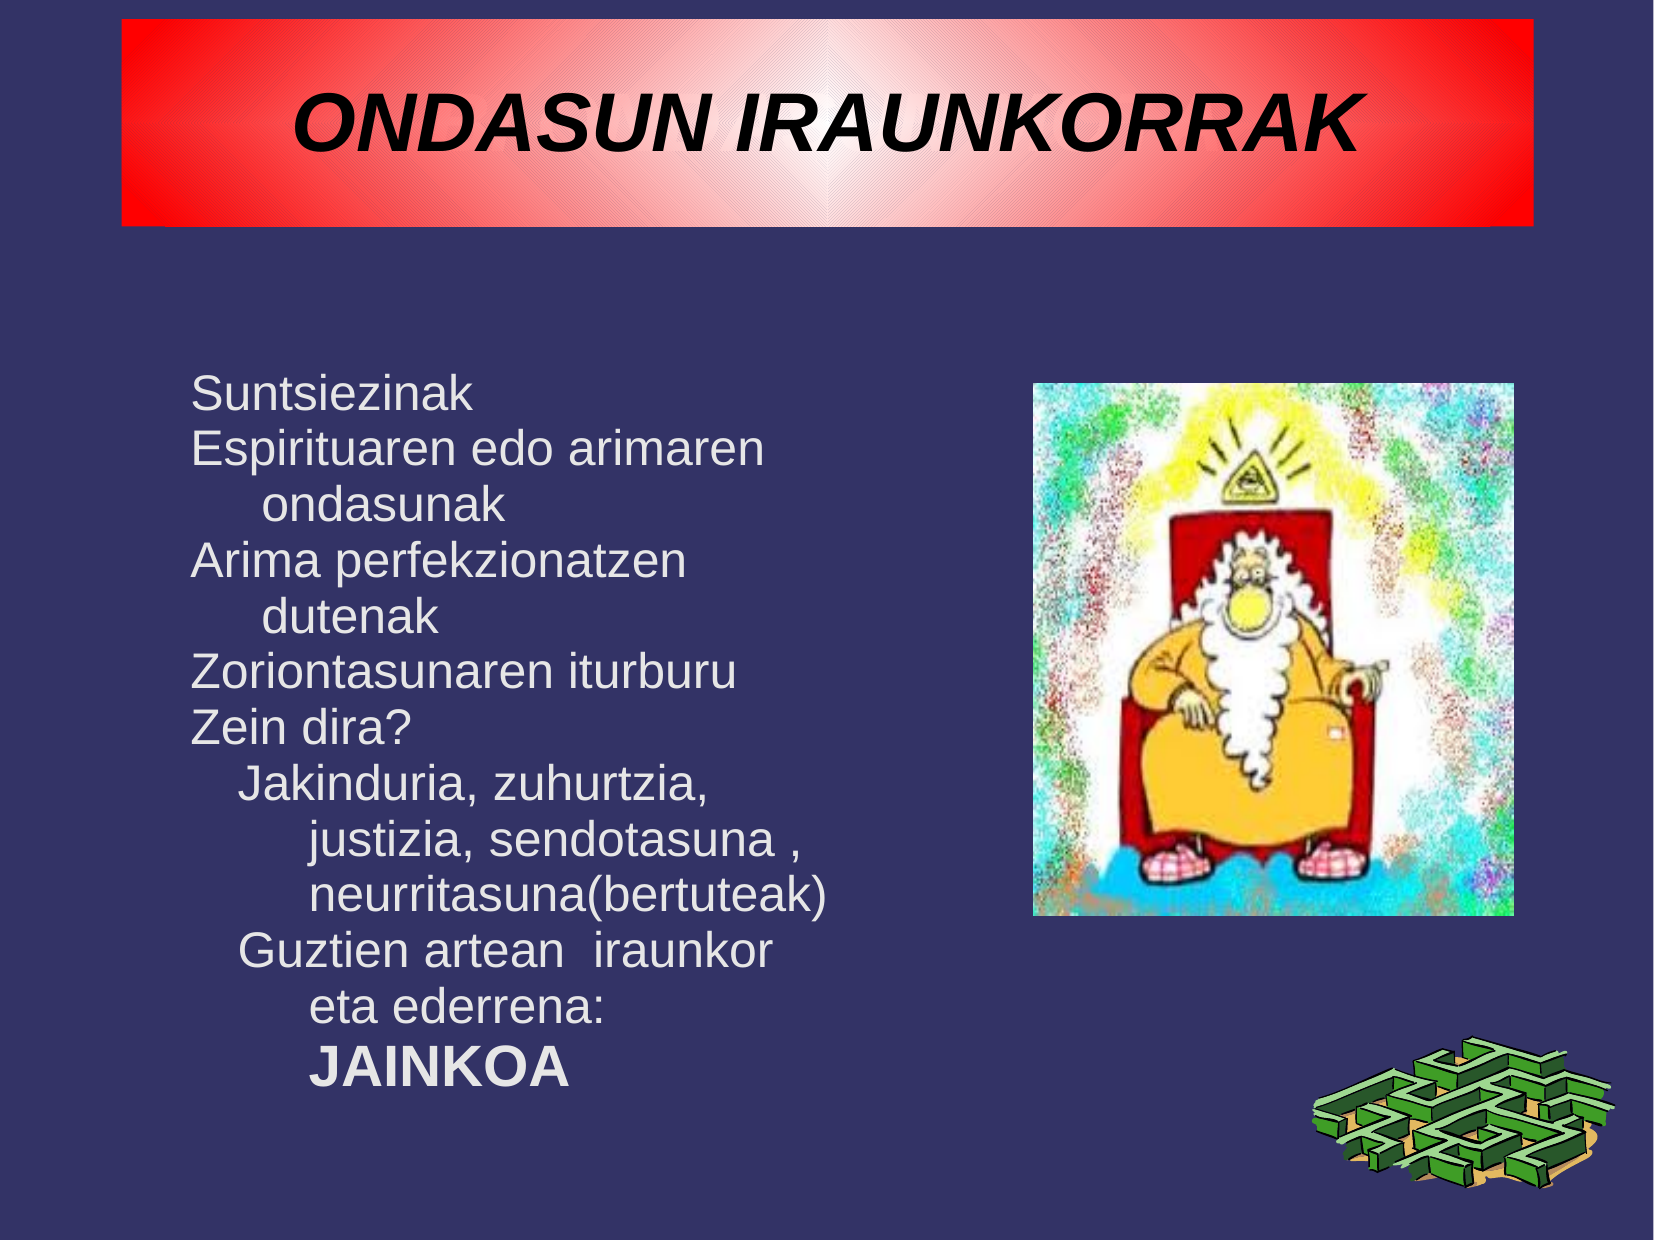

# ONDASUN IRAUNKORRAK
BI ONDASUN MOTA
ONDASUN IRAUNKORRAK
Suntsiezinak
Espirituaren edo arimaren ondasunak
Arima perfekzionatzen dutenak
Zoriontasunaren iturburu
Zein dira?
Jakinduria, zuhurtzia, justizia, sendotasuna , neurritasuna(bertuteak)
Guztien artean iraunkor eta ederrena: JAINKOA